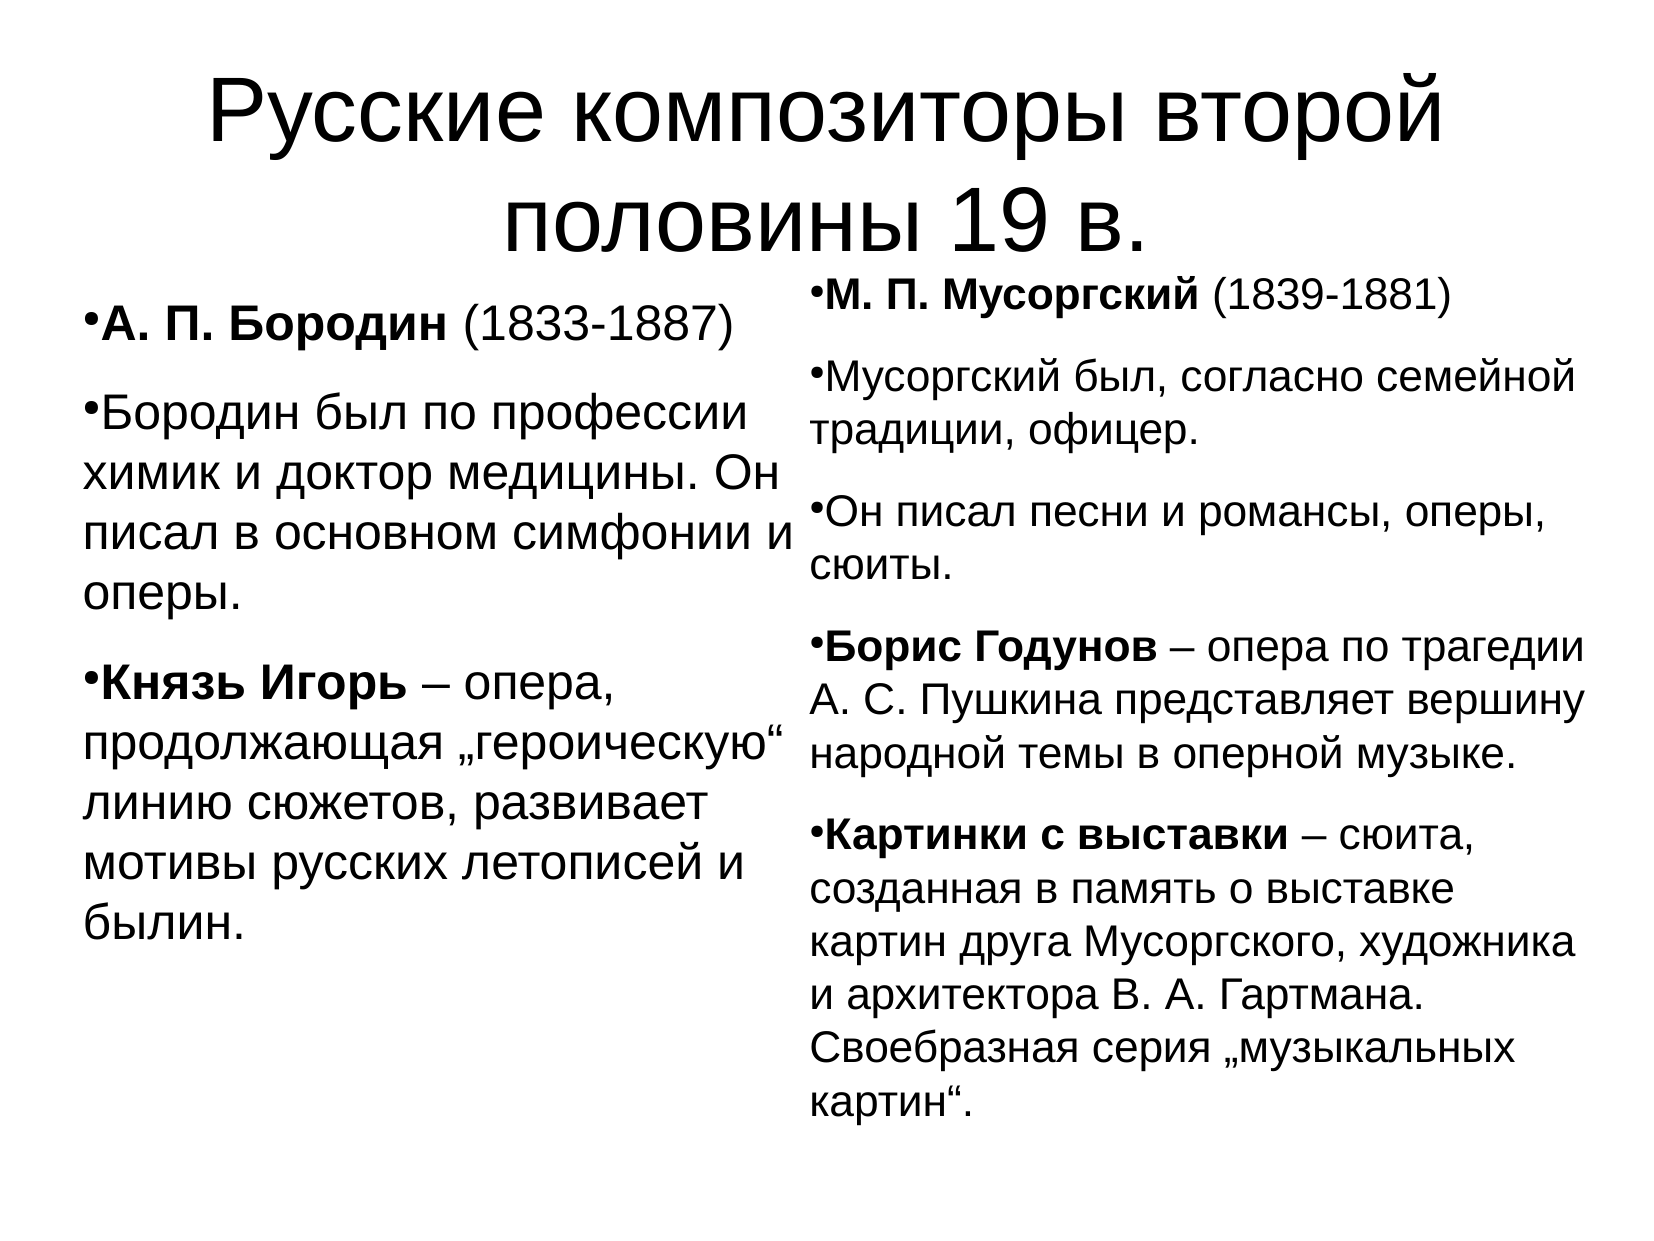

# Русские композиторы второй половины 19 в.
М. П. Мусоргский (1839-1881)
Мусоргский был, согласно семейной традиции, офицер.
Он писал песни и романсы, оперы, сюиты.
Борис Годунов – опера по трагедии А. С. Пушкина представляет вершину народной темы в оперной музыке.
Картинки с выставки – сюита, созданная в память о выставке картин друга Мусоргского, художника и архитектора В. А. Гартмана. Своебразная серия „музыкальных картин“.
А. П. Бородин (1833-1887)
Бородин был по профессии химик и доктор медицины. Он писал в основном симфонии и оперы.
Князь Игорь – опера, продолжающая „героическую“ линию сюжетов, развивает мотивы русских летописей и былин.